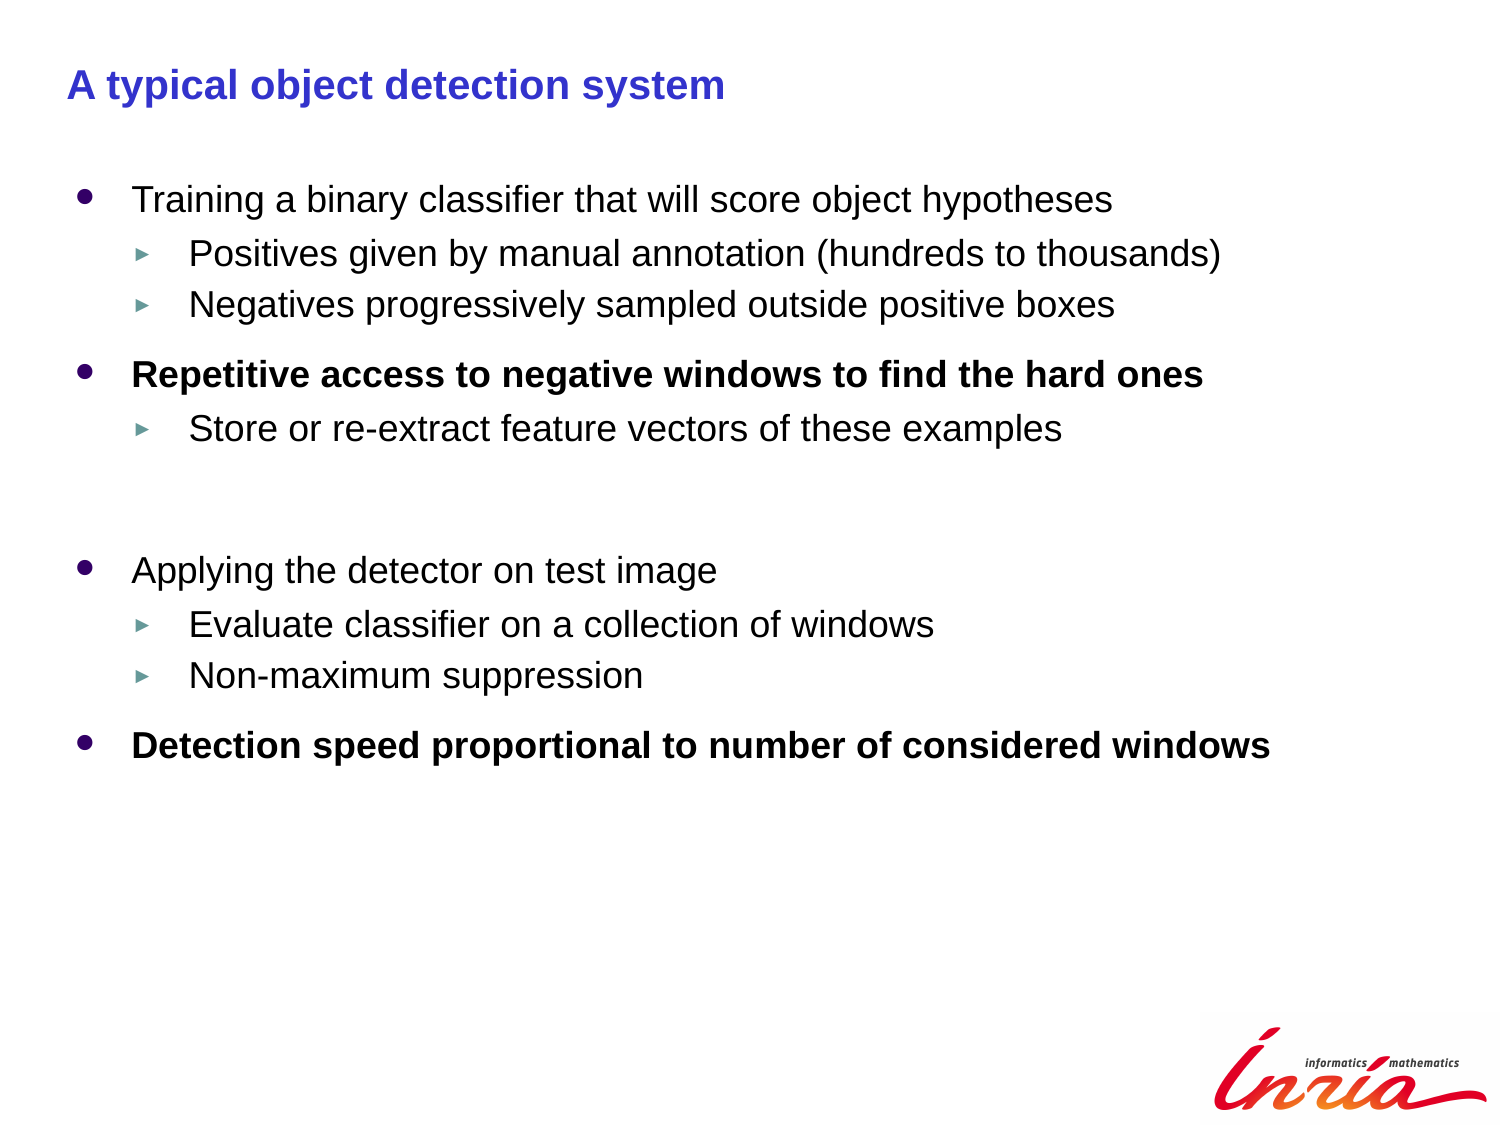

# A typical object detection system
Training a binary classifier that will score object hypotheses
Positives given by manual annotation (hundreds to thousands)
Negatives progressively sampled outside positive boxes
Repetitive access to negative windows to find the hard ones
Store or re-extract feature vectors of these examples
Applying the detector on test image
Evaluate classifier on a collection of windows
Non-maximum suppression
Detection speed proportional to number of considered windows